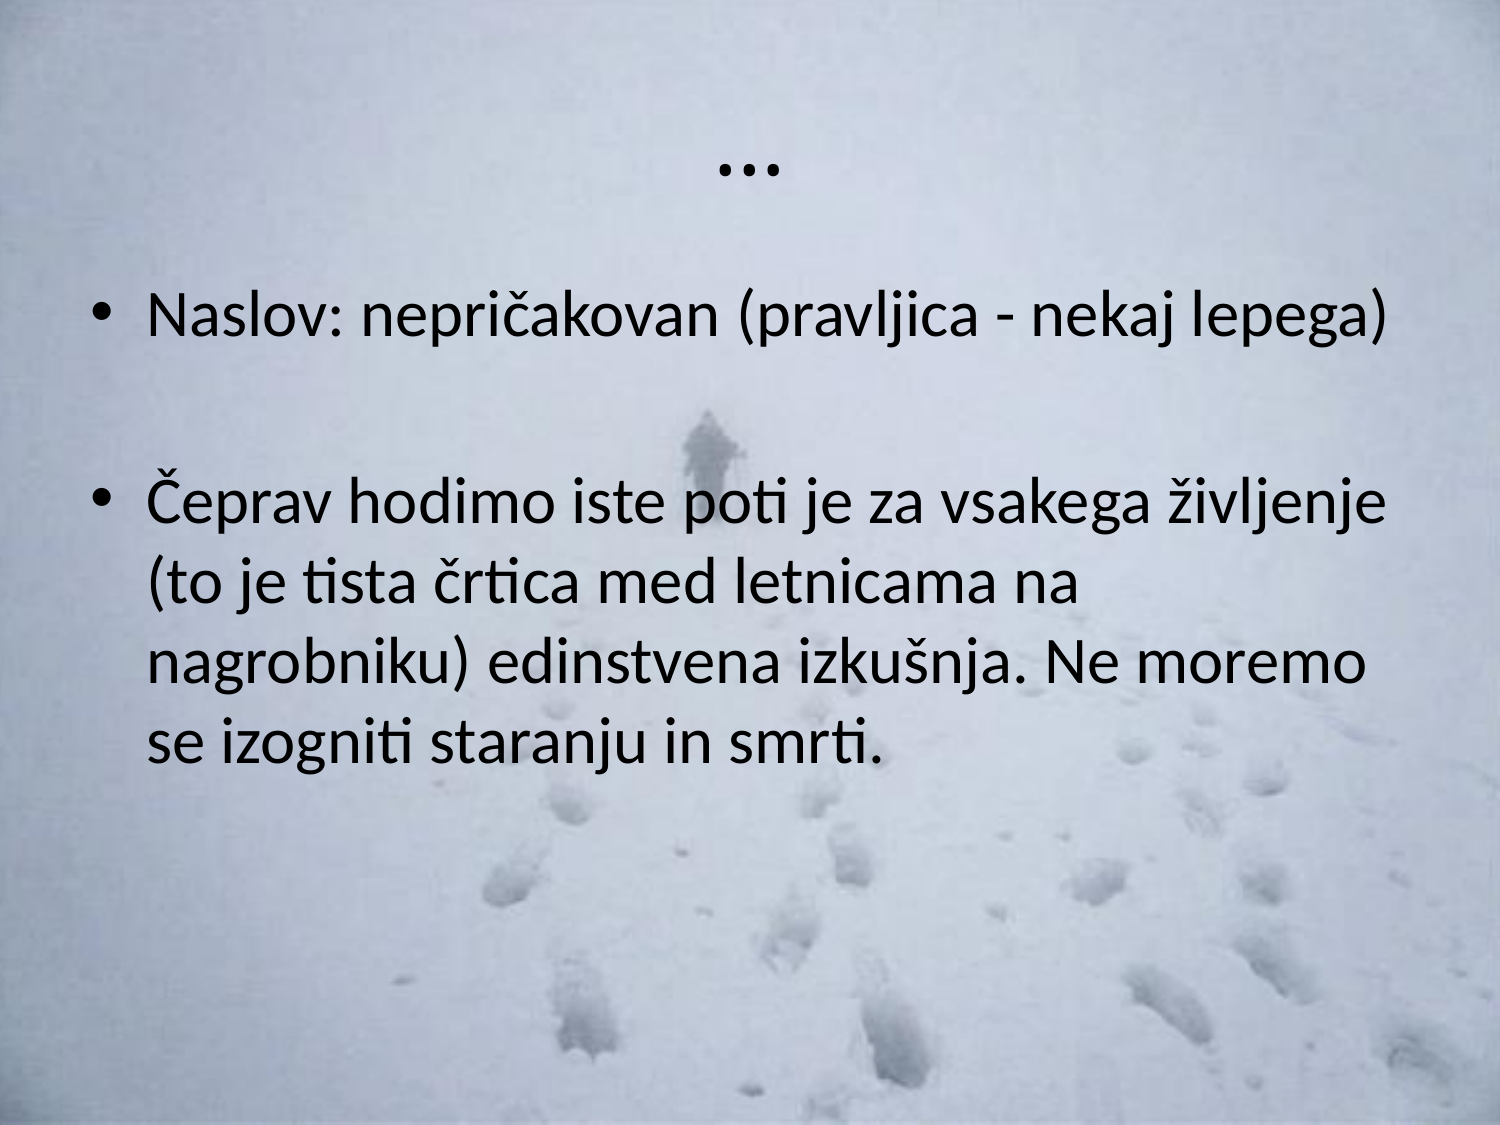

# …
Naslov: nepričakovan (pravljica - nekaj lepega)
Čeprav hodimo iste poti je za vsakega življenje (to je tista črtica med letnicama na nagrobniku) edinstvena izkušnja. Ne moremo se izogniti staranju in smrti.